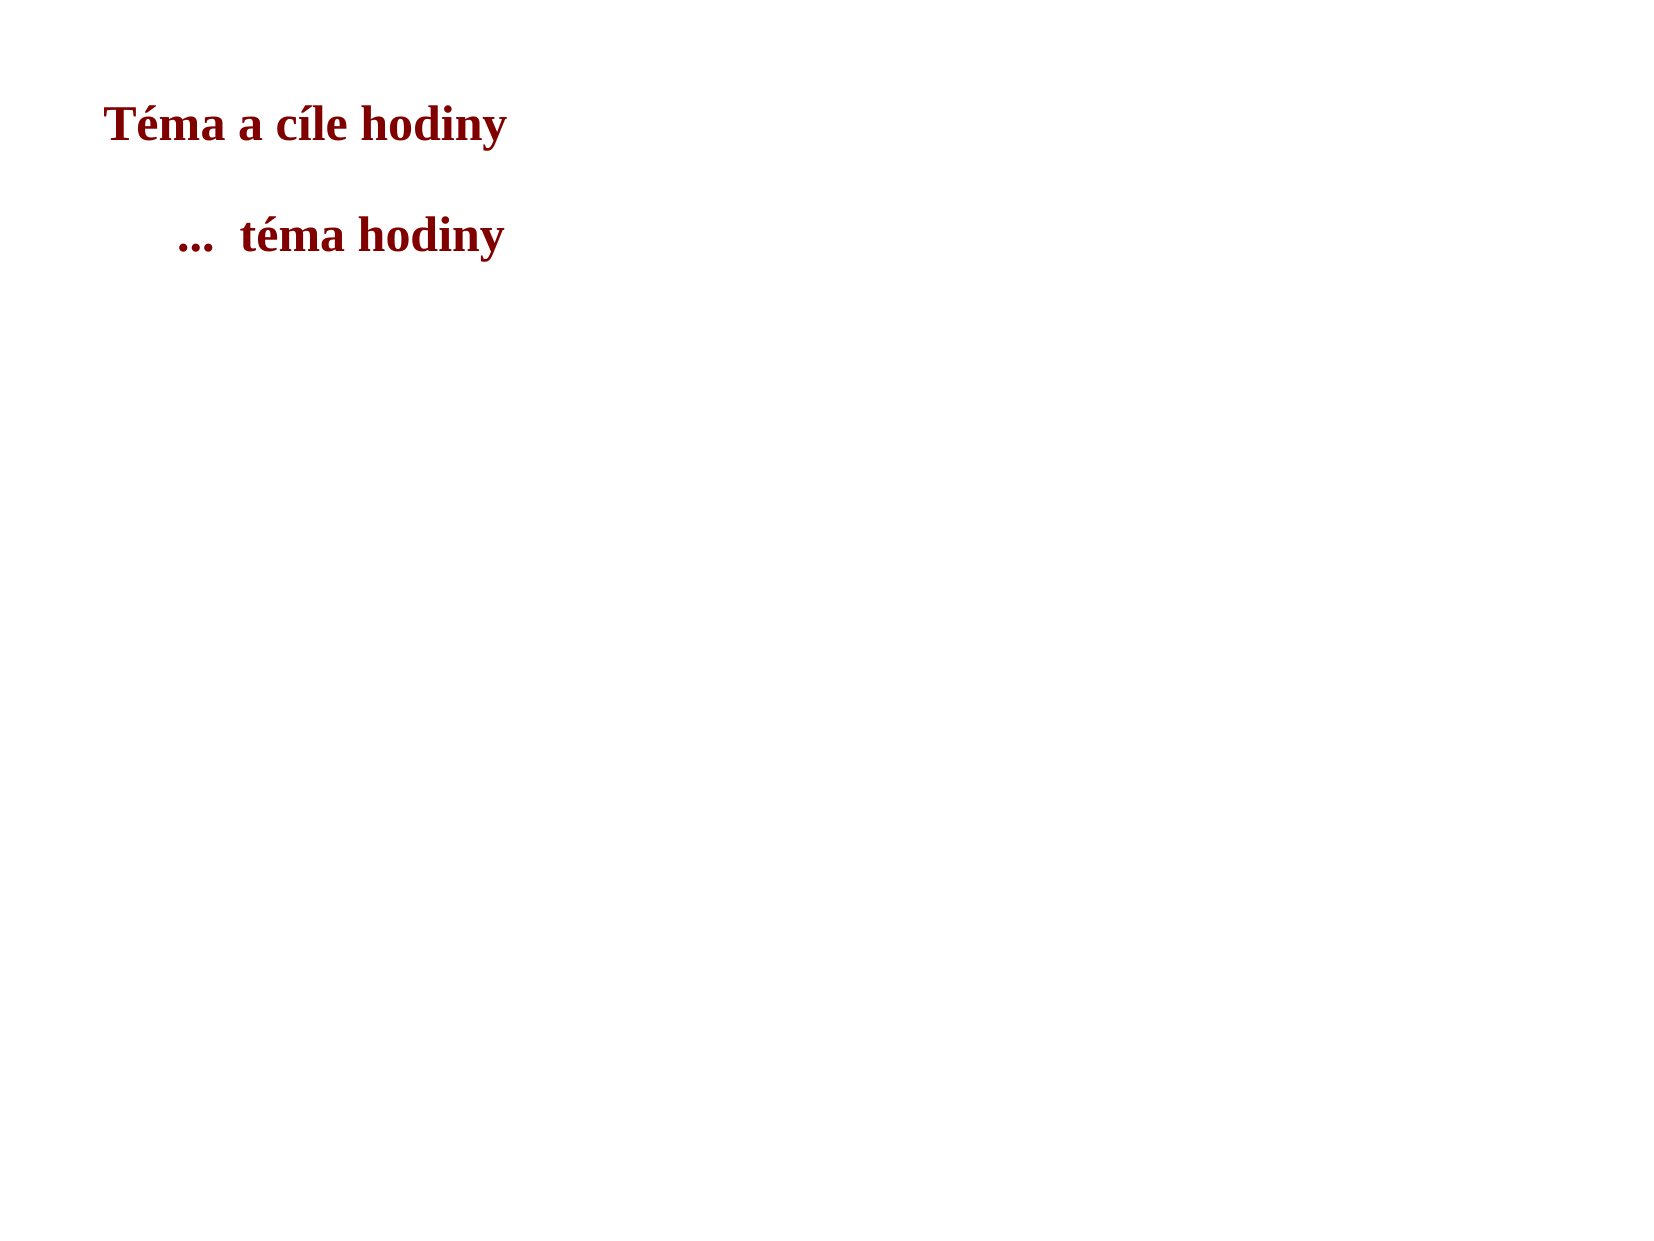

Téma a cíle hodiny
	... téma hodiny